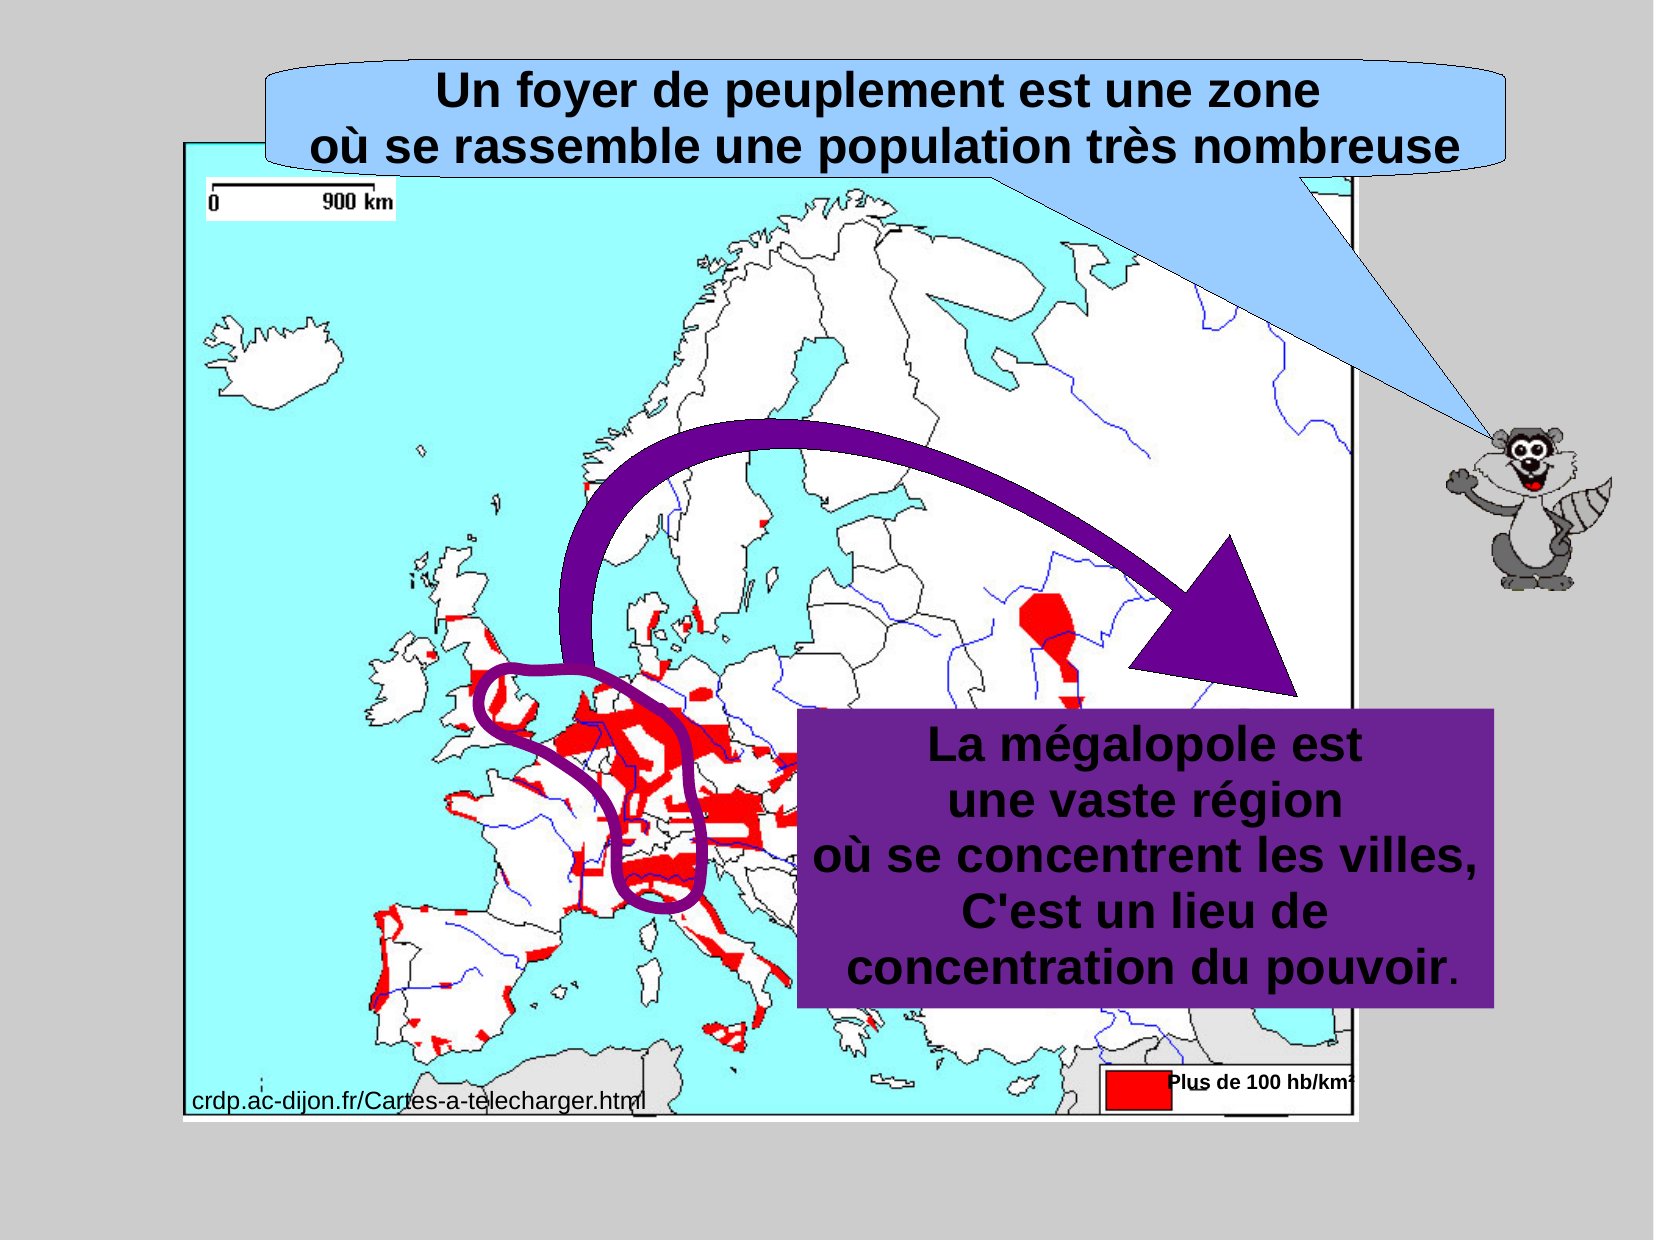

Un foyer de peuplement est une zone
où se rassemble une population très nombreuse
La mégalopole est
 une vaste région
où se concentrent les villes,
C'est un lieu de
 concentration du pouvoir.
Plus de 100 hb/km²
crdp.ac-dijon.fr/Cartes-a-telecharger.html